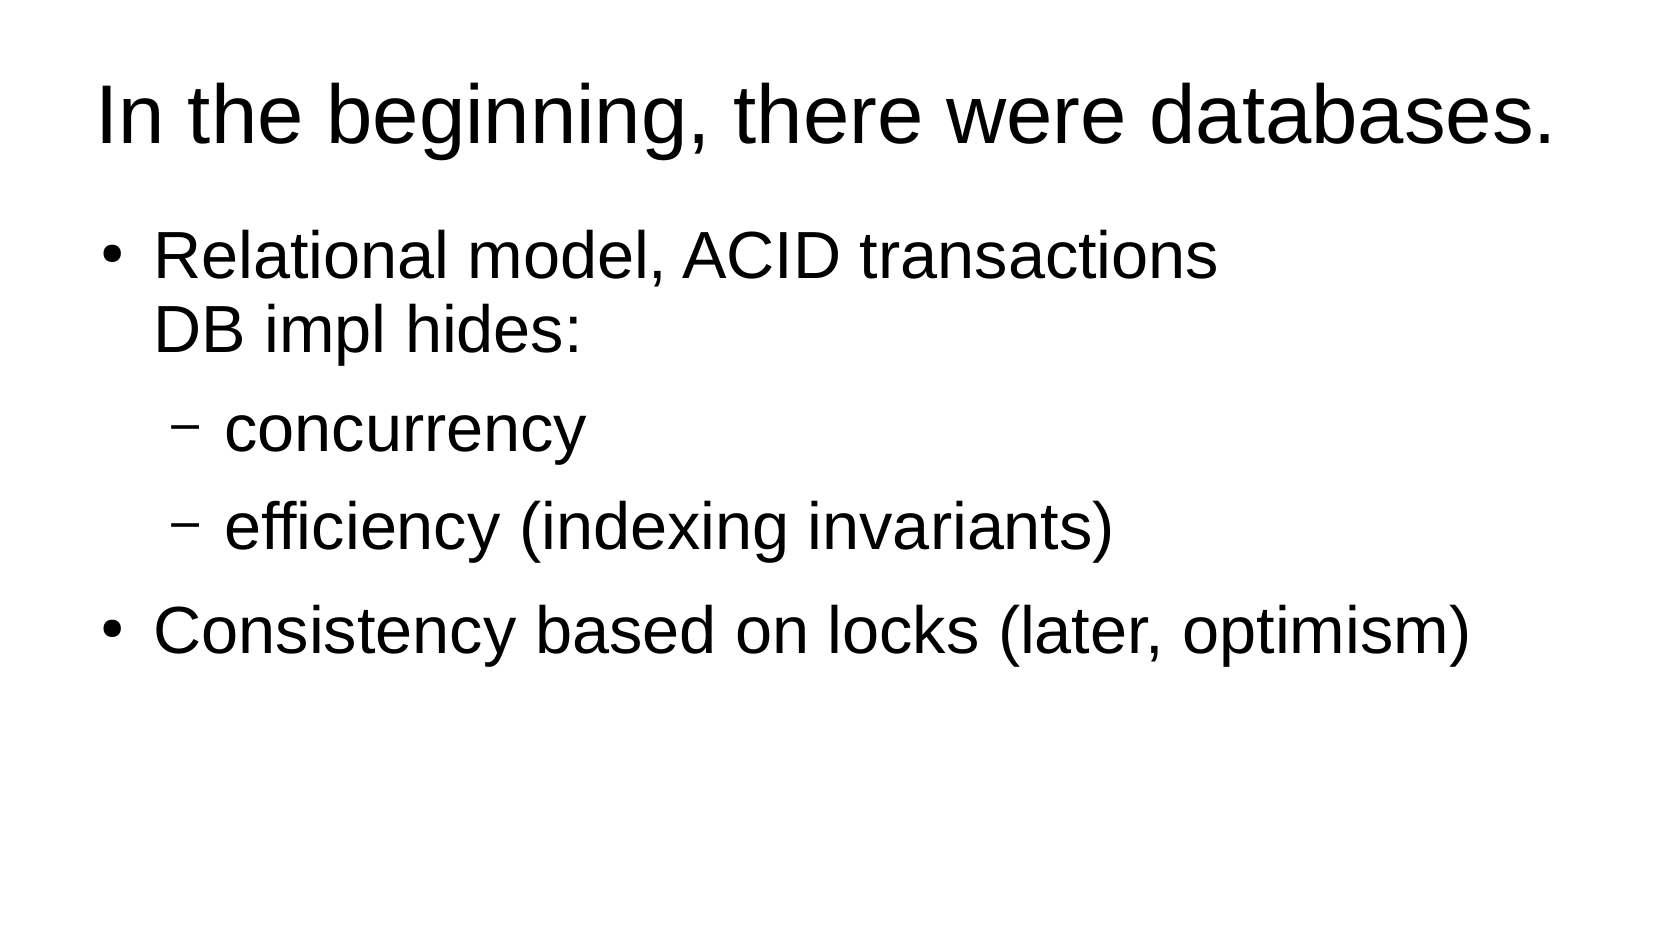

# In the beginning, there were databases.
Relational model, ACID transactions
DB impl hides:
concurrency
efficiency (indexing invariants)
Consistency based on locks (later, optimism)